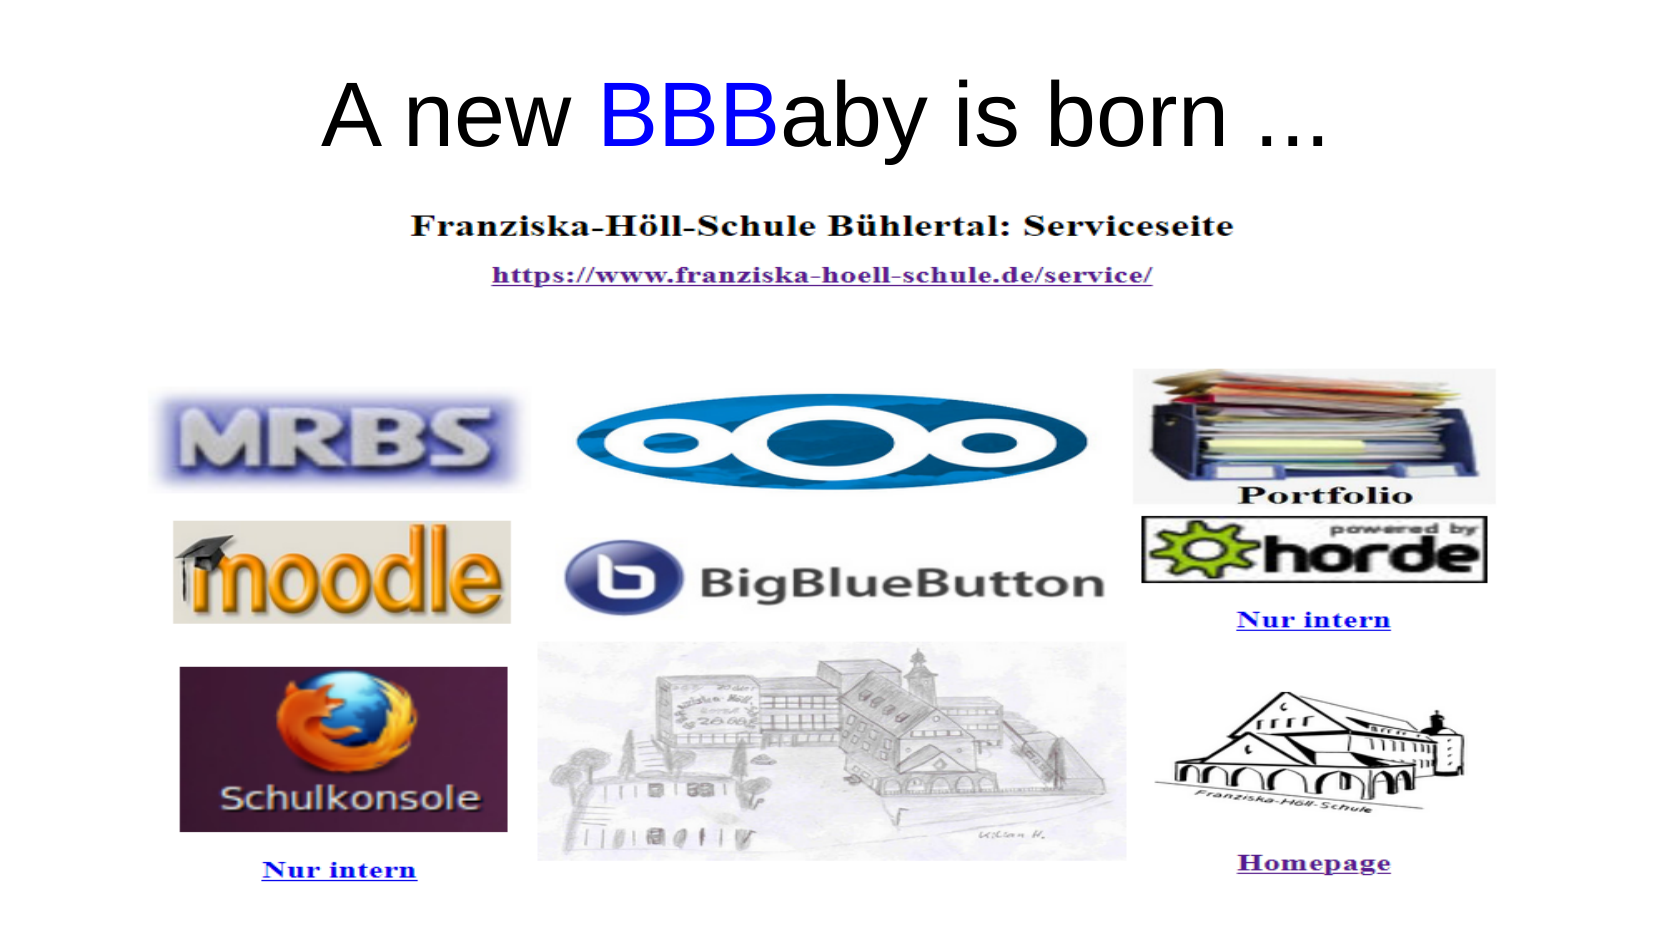

# A new BBBaby is born ...